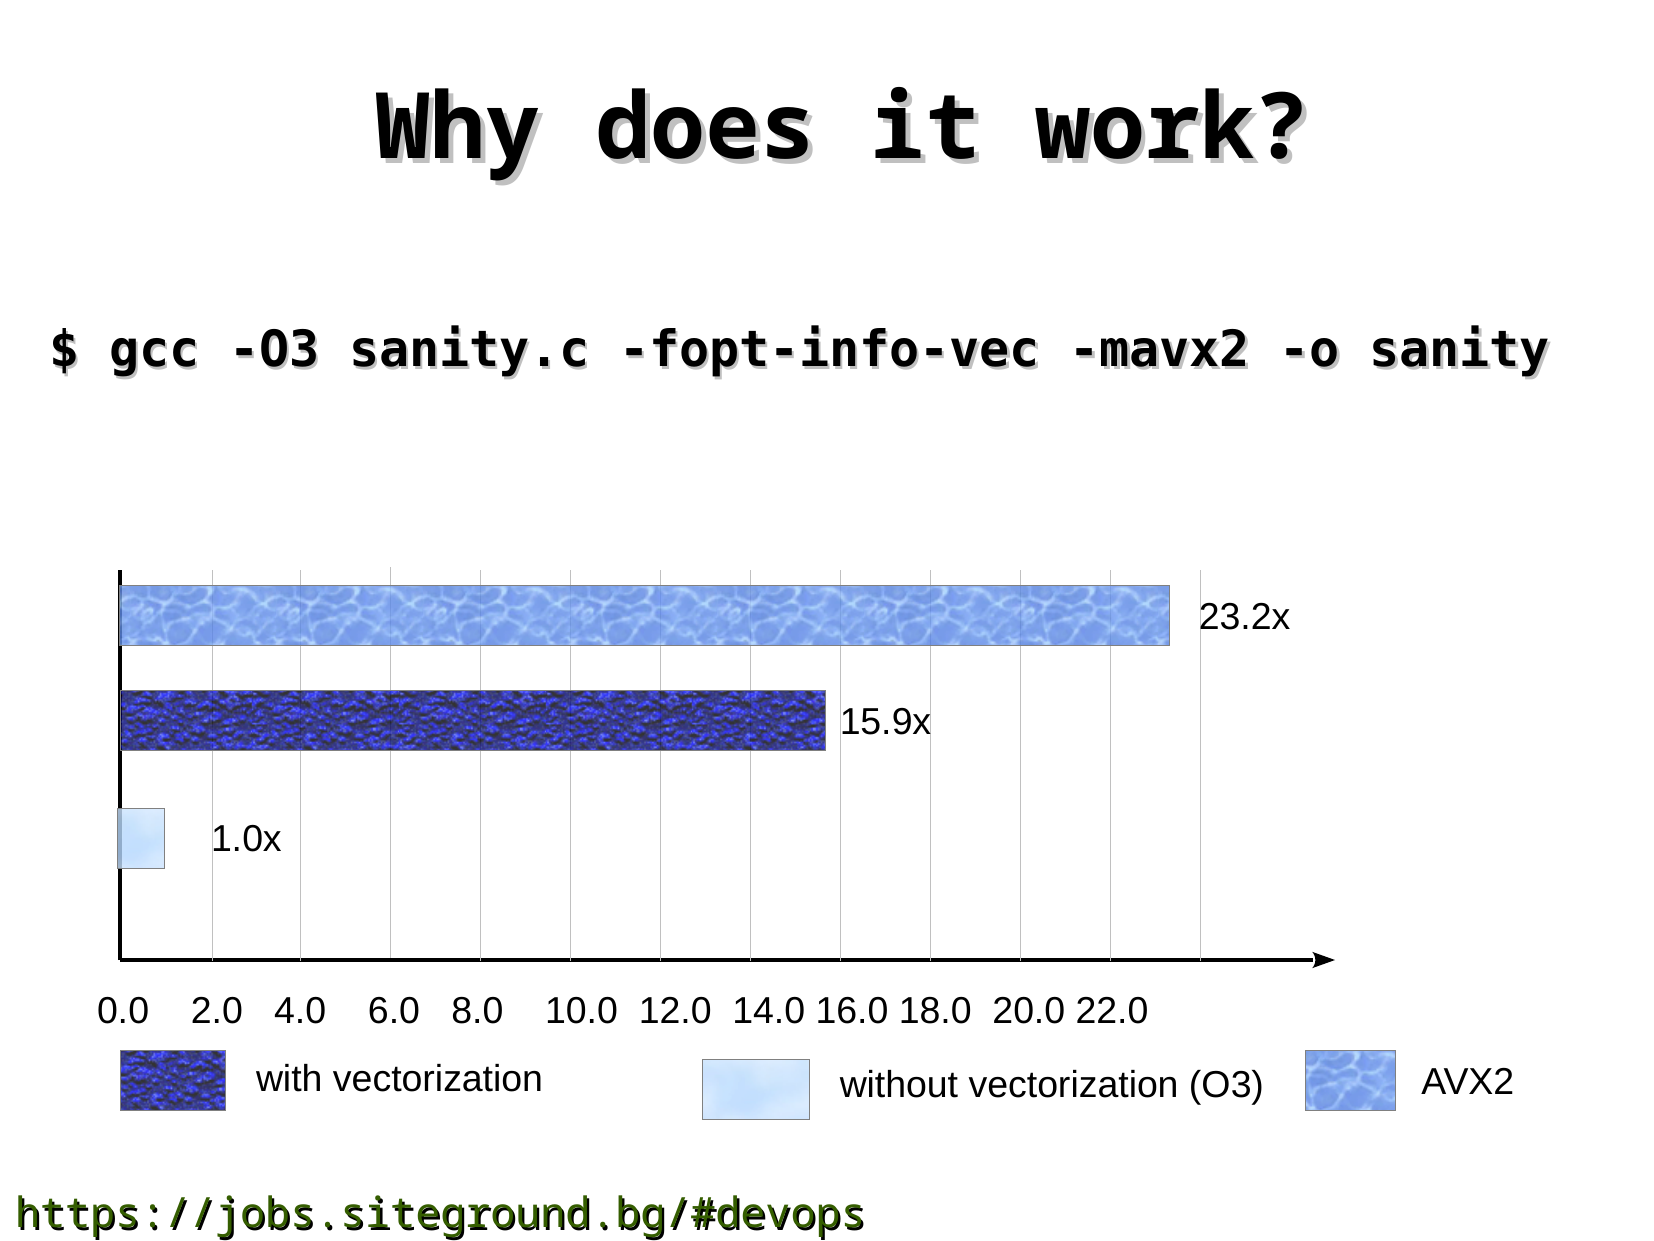

# Why does it work?
$ gcc -O3 sanity.c -fopt-info-vec -mavx2 -o sanity
23.2x
15.9x
1.0x
0.0 2.0 4.0 6.0 8.0 10.0 12.0 14.0 16.0 18.0 20.0 22.0
with vectorization
AVX2
without vectorization (O3)
https://jobs.siteground.bg/#devops